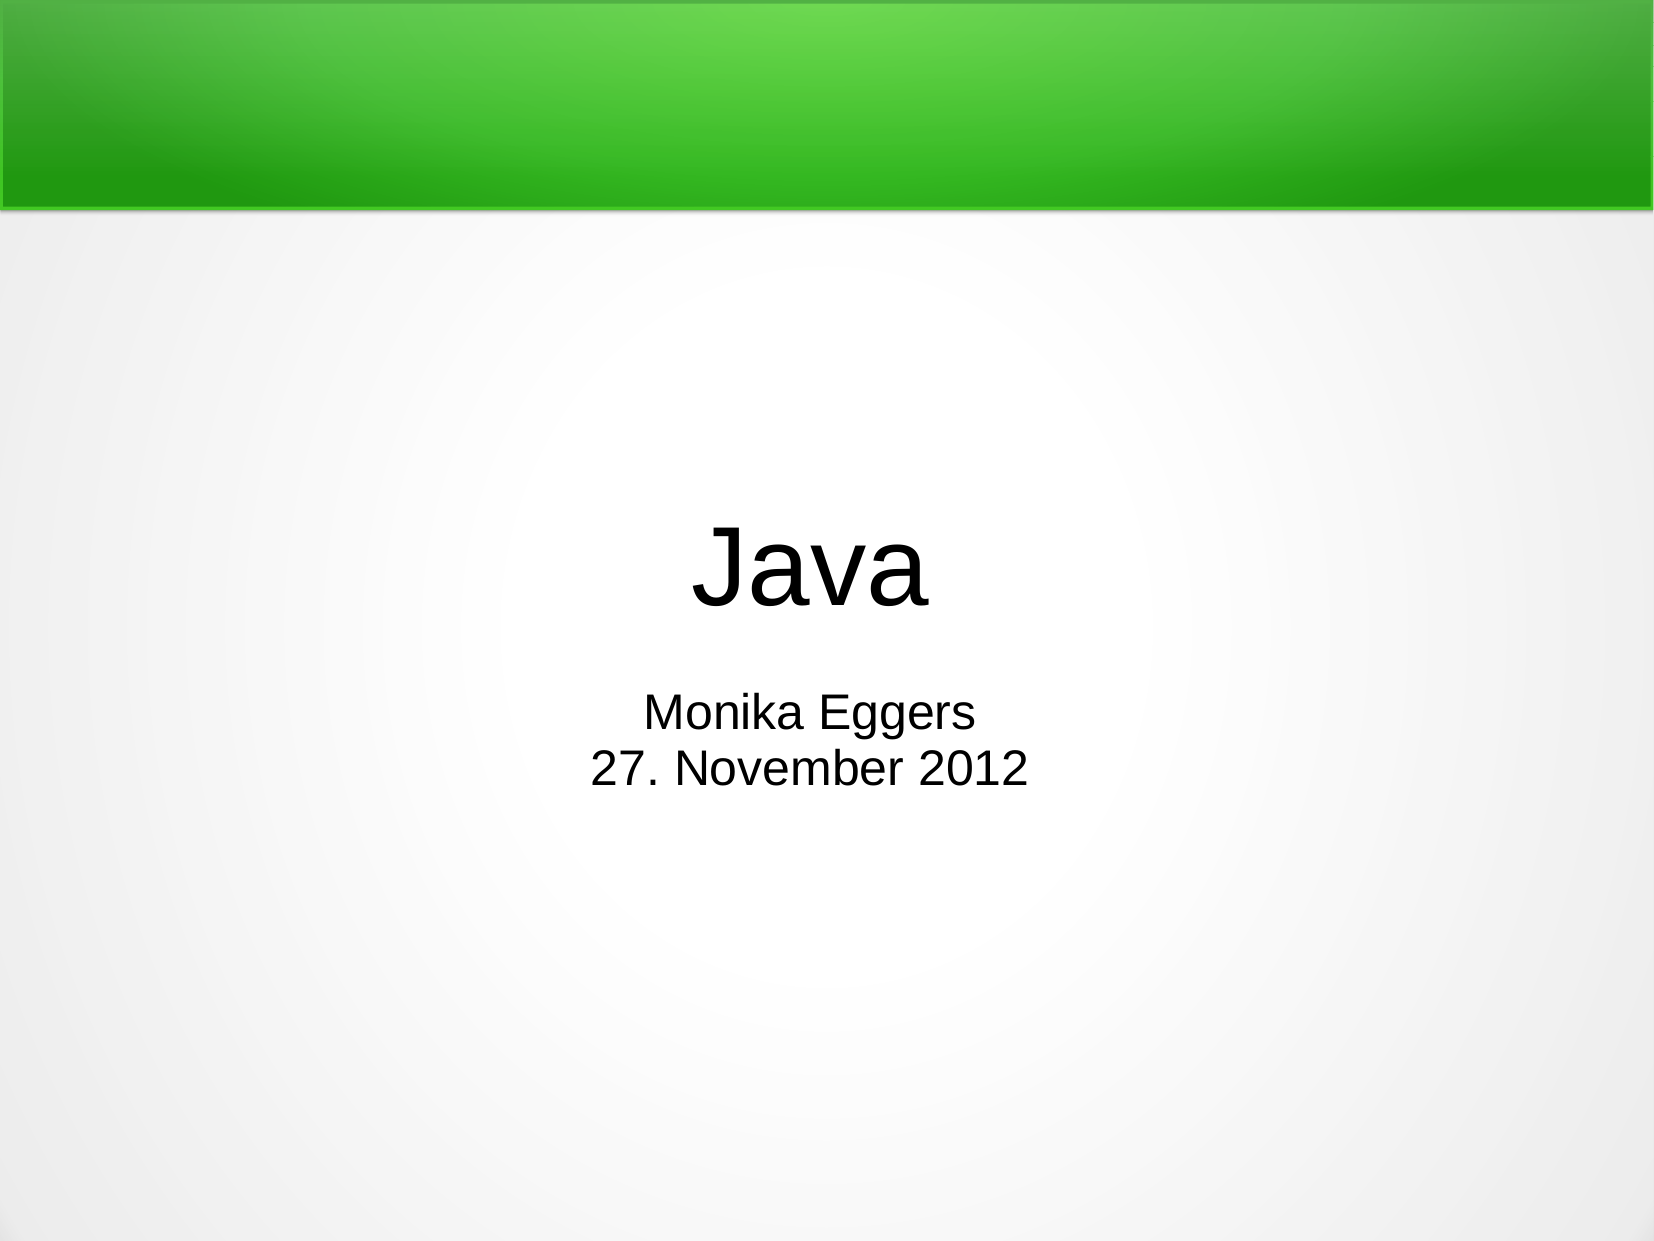

#
Java
Monika Eggers
27. November 2012